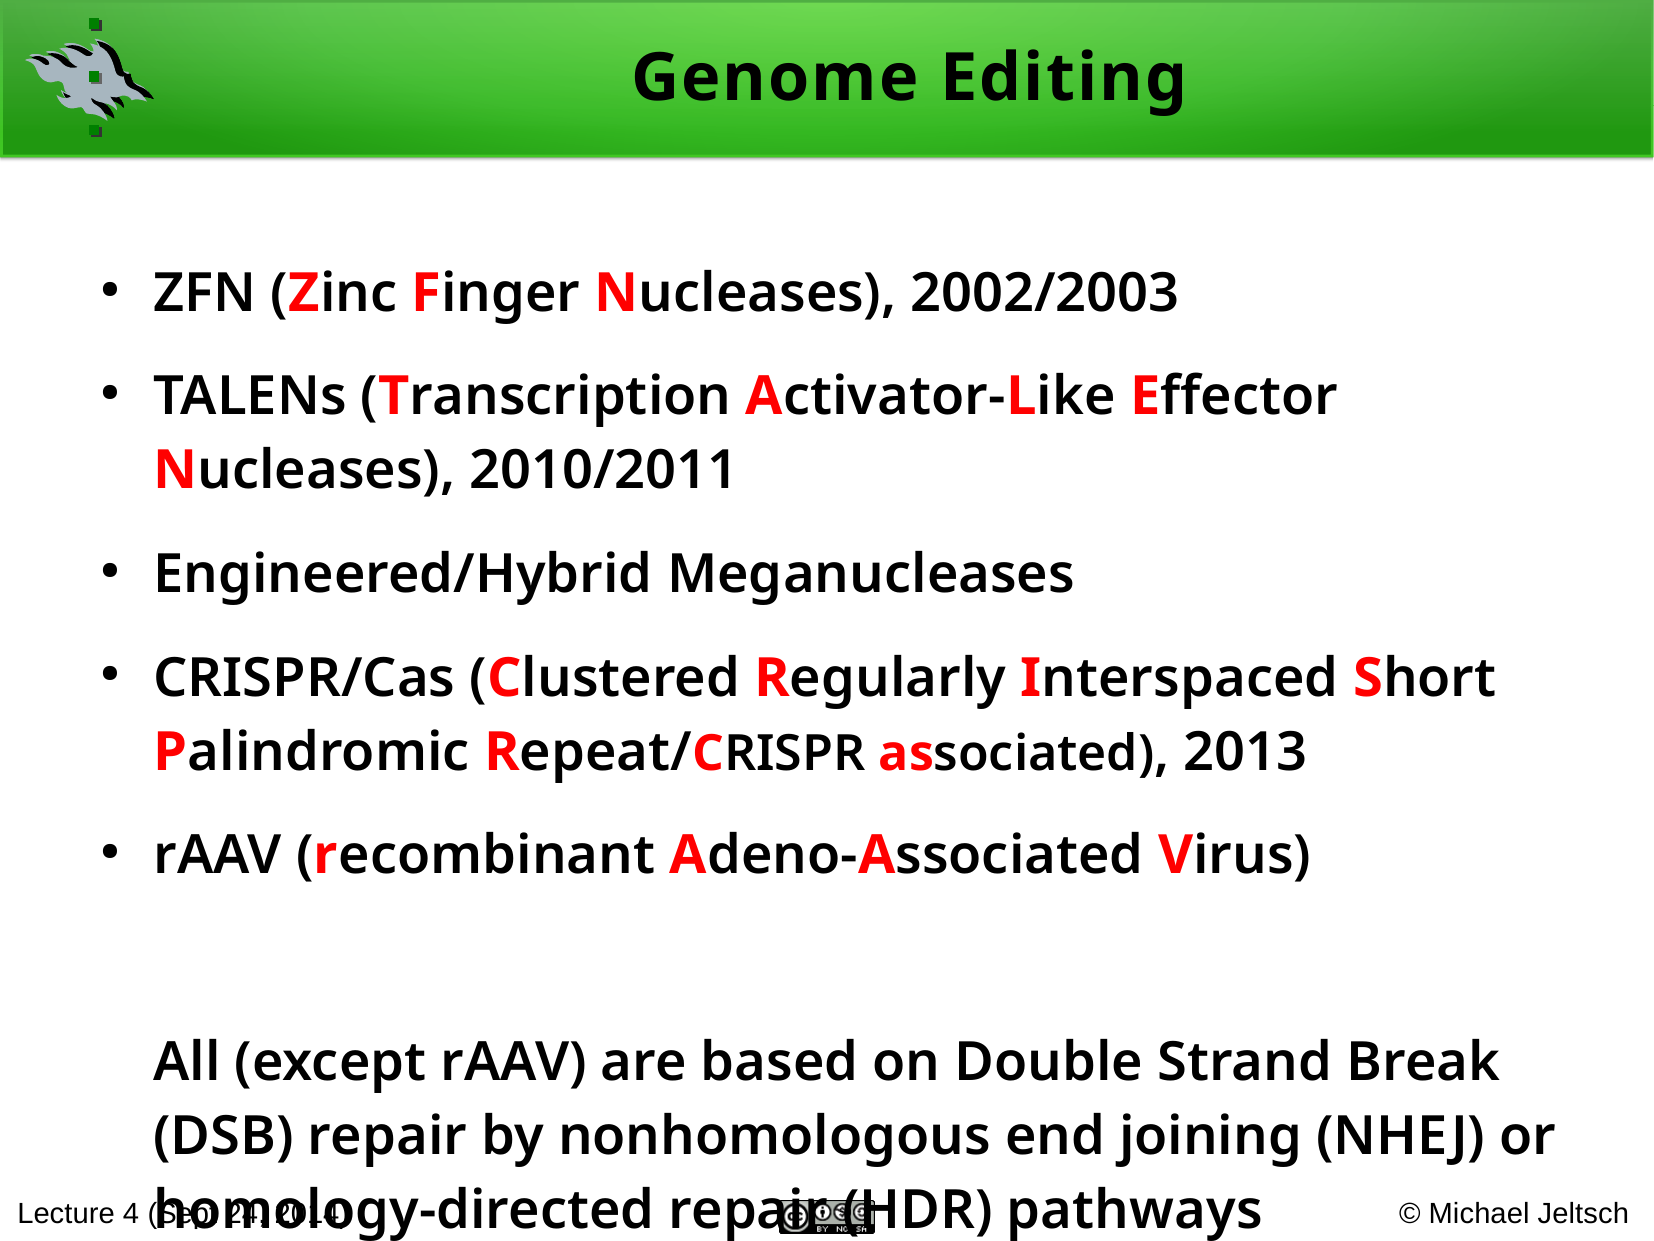

# Genome Editing
ZFN (Zinc Finger Nucleases), 2002/2003
TALENs (Transcription Activator-Like Effector Nucleases), 2010/2011
Engineered/Hybrid Meganucleases
CRISPR/Cas (Clustered Regularly Interspaced Short Palindromic Repeat/CRISPR associated), 2013
rAAV (recombinant Adeno-Associated Virus)
All (except rAAV) are based on Double Strand Break (DSB) repair by nonhomologous end joining (NHEJ) or homology-directed repair (HDR) pathways